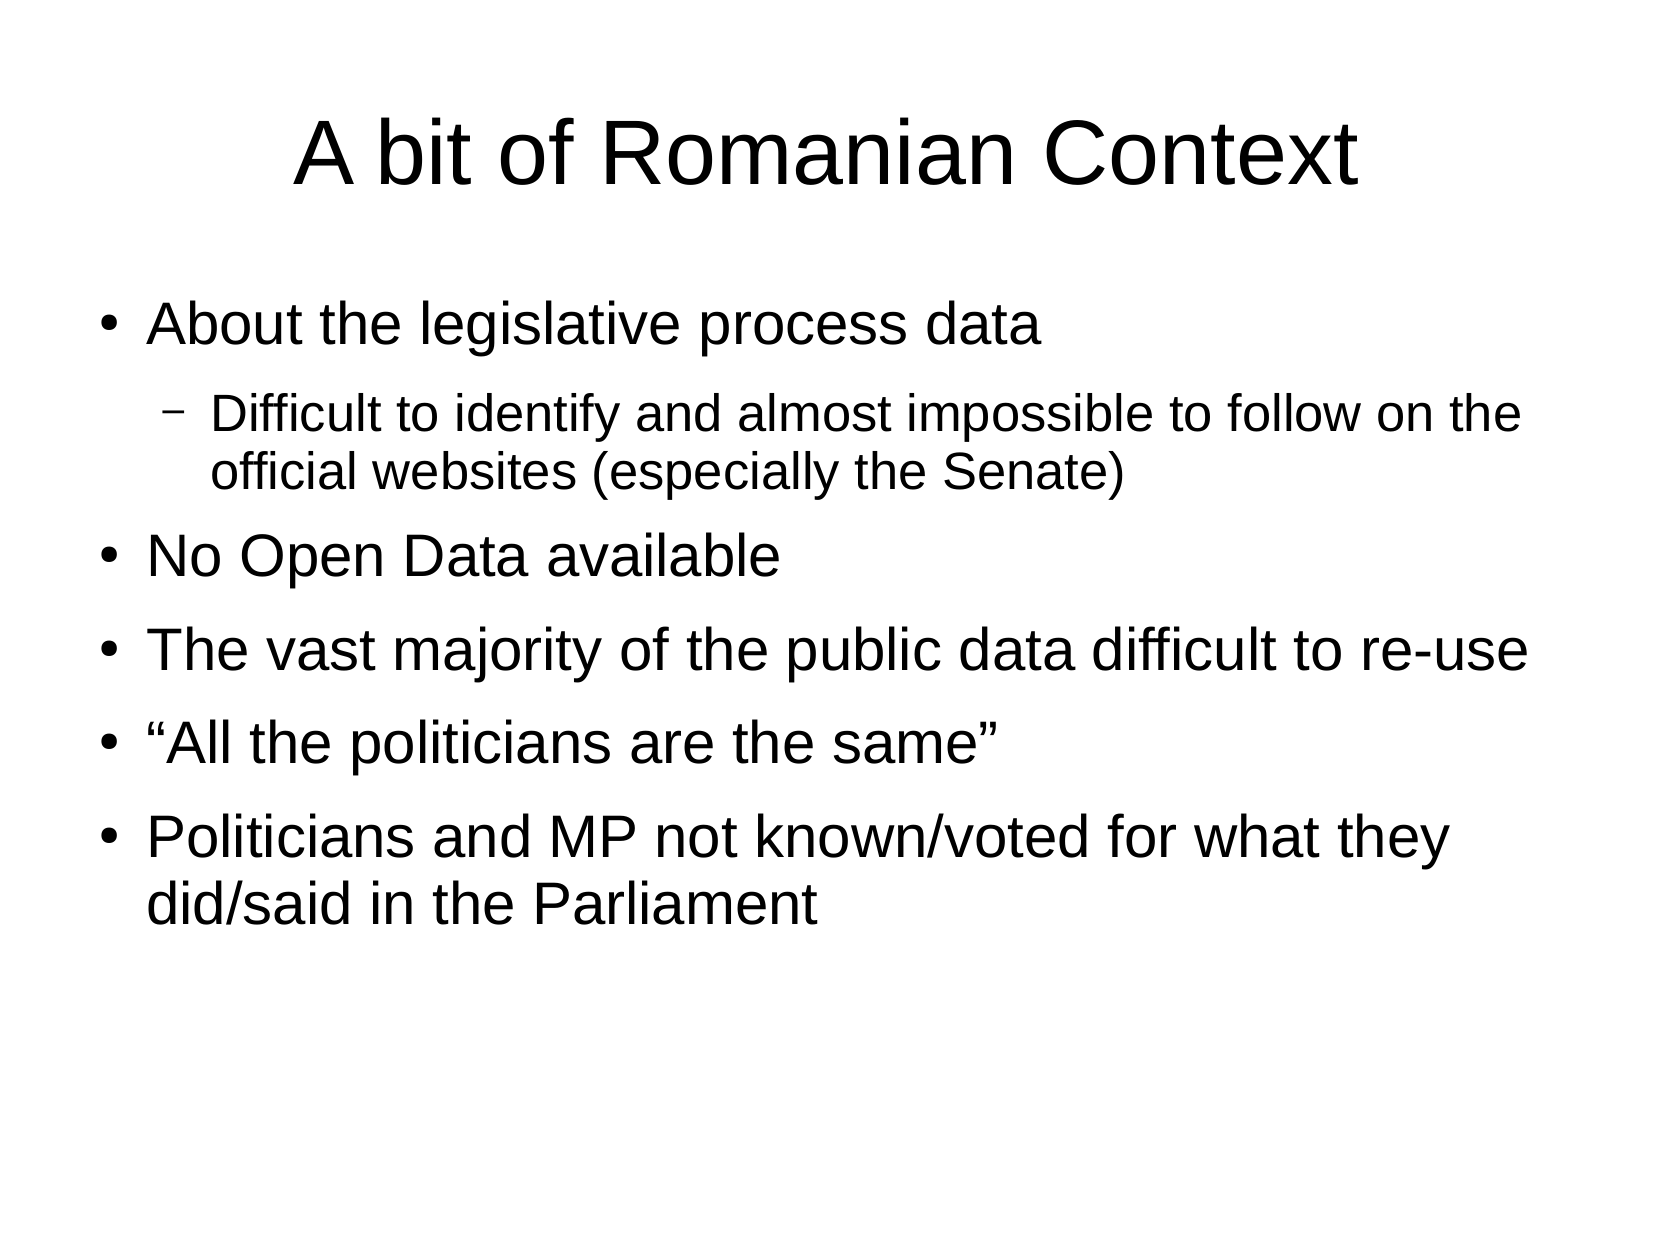

# A bit of Romanian Context
About the legislative process data
Difficult to identify and almost impossible to follow on the official websites (especially the Senate)
No Open Data available
The vast majority of the public data difficult to re-use
“All the politicians are the same”
Politicians and MP not known/voted for what they did/said in the Parliament